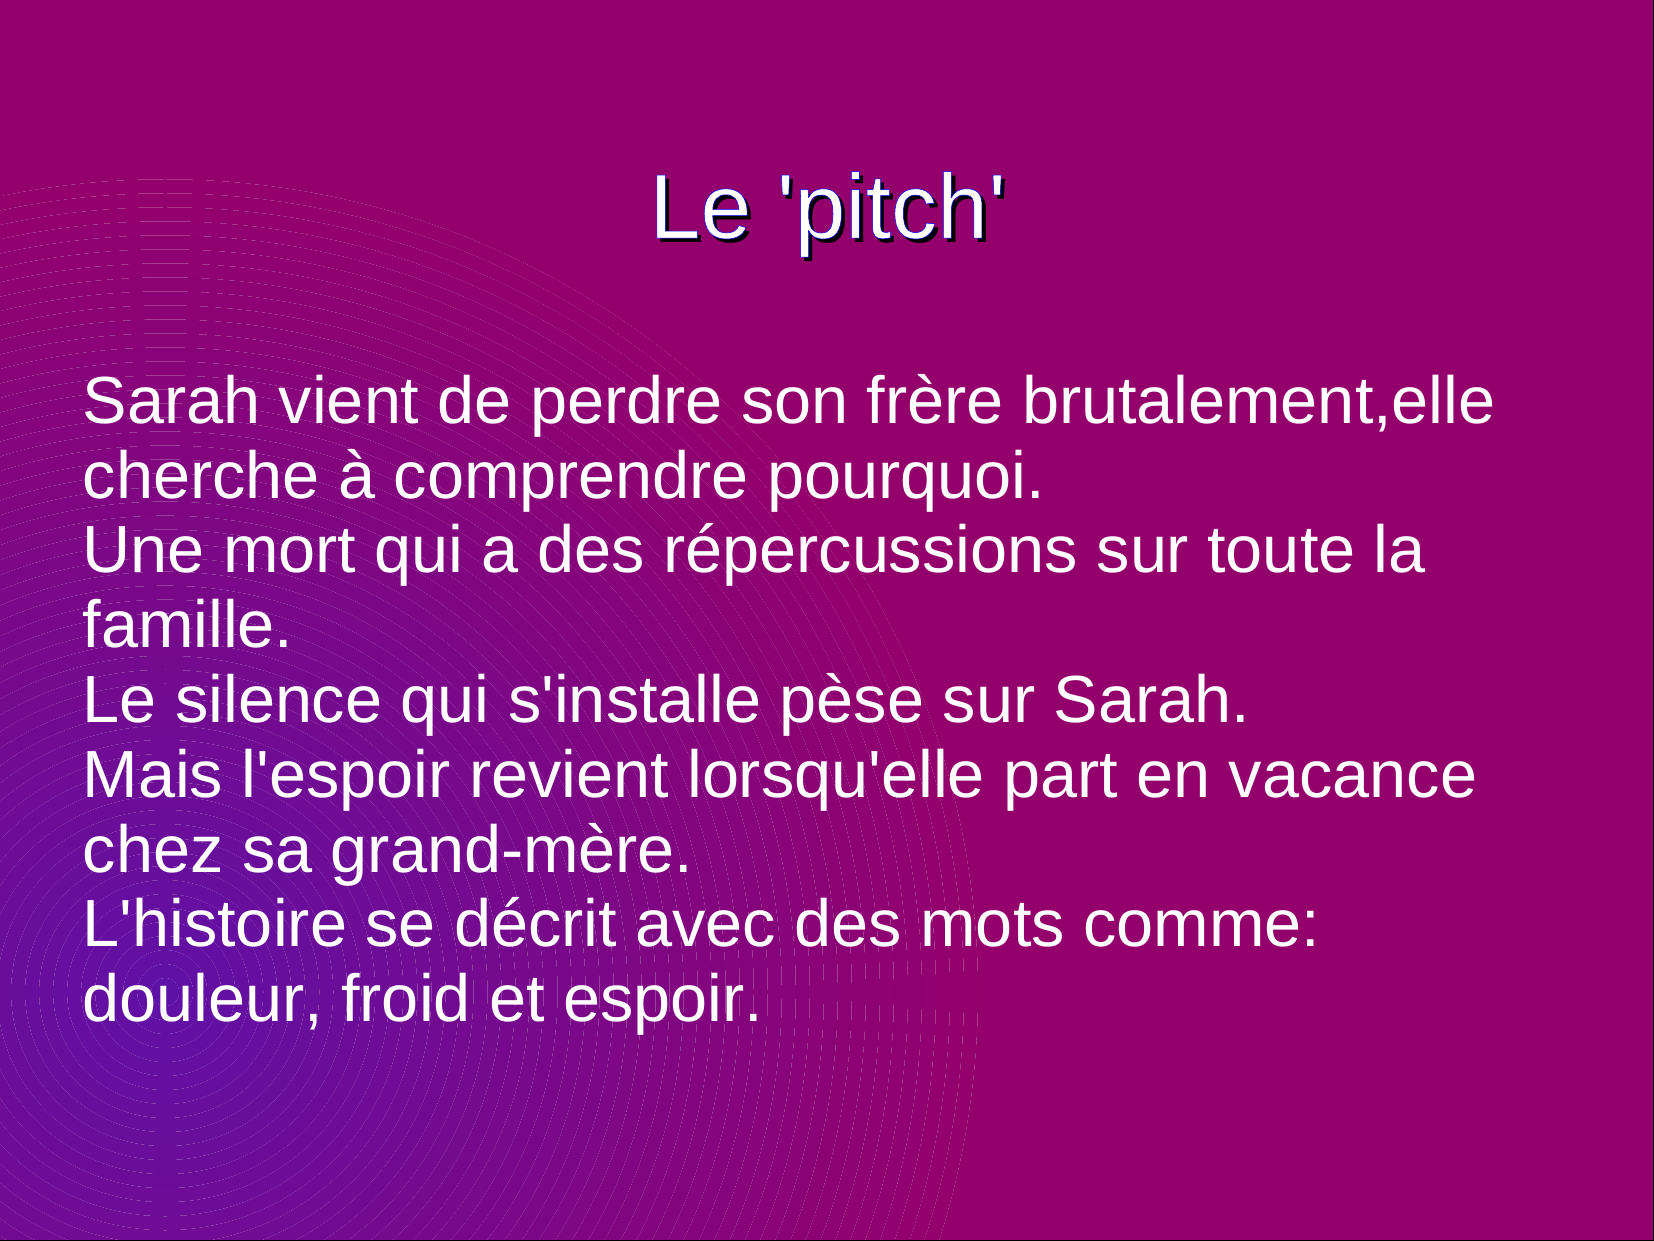

Le 'pitch'
# Sarah vient de perdre son frère brutalement,elle cherche à comprendre pourquoi.
Une mort qui a des répercussions sur toute la famille.
Le silence qui s'installe pèse sur Sarah.
Mais l'espoir revient lorsqu'elle part en vacance chez sa grand-mère.
L'histoire se décrit avec des mots comme: douleur, froid et espoir.